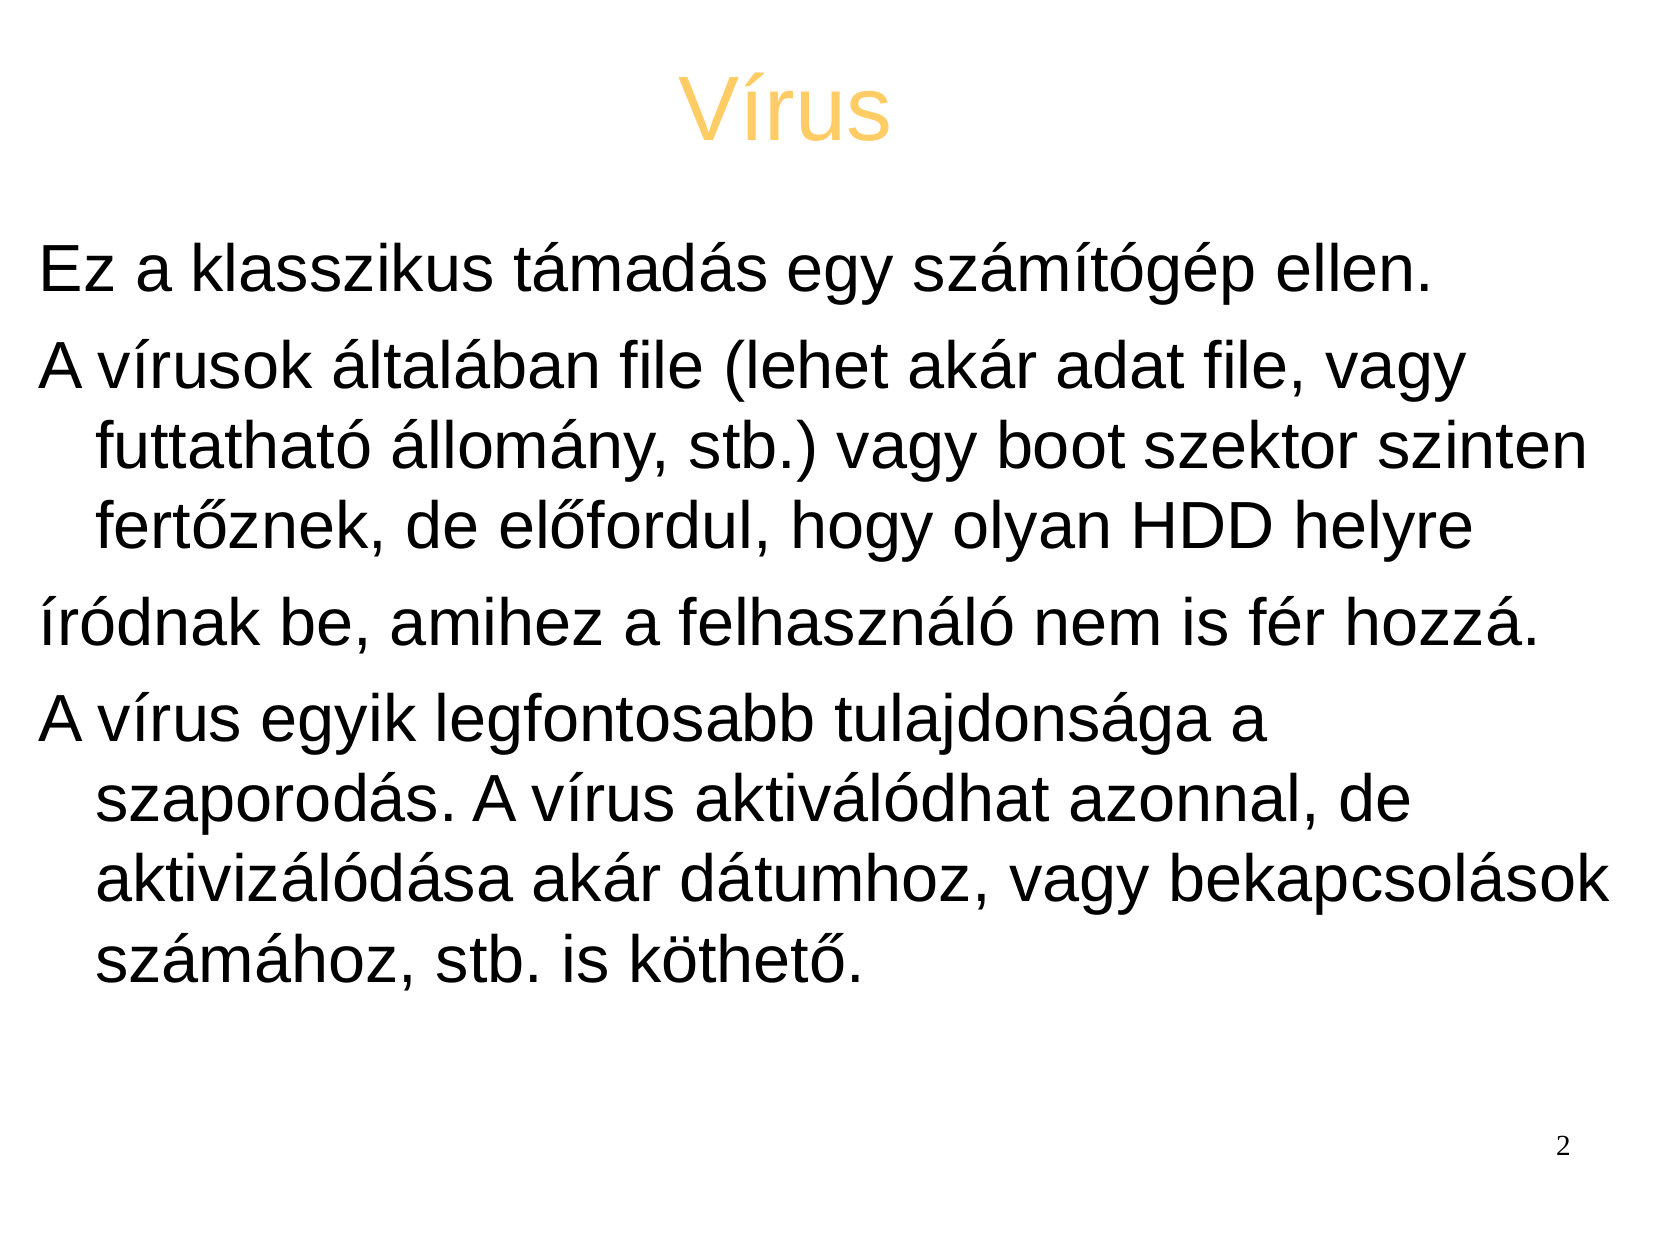

# Vírus
Ez a klasszikus támadás egy számítógép ellen.
A vírusok általában file (lehet akár adat file, vagy futtatható állomány, stb.) vagy boot szektor szinten fertőznek, de előfordul, hogy olyan HDD helyre
íródnak be, amihez a felhasználó nem is fér hozzá.
A vírus egyik legfontosabb tulajdonsága a szaporodás. A vírus aktiválódhat azonnal, de aktivizálódása akár dátumhoz, vagy bekapcsolások számához, stb. is köthető.
2